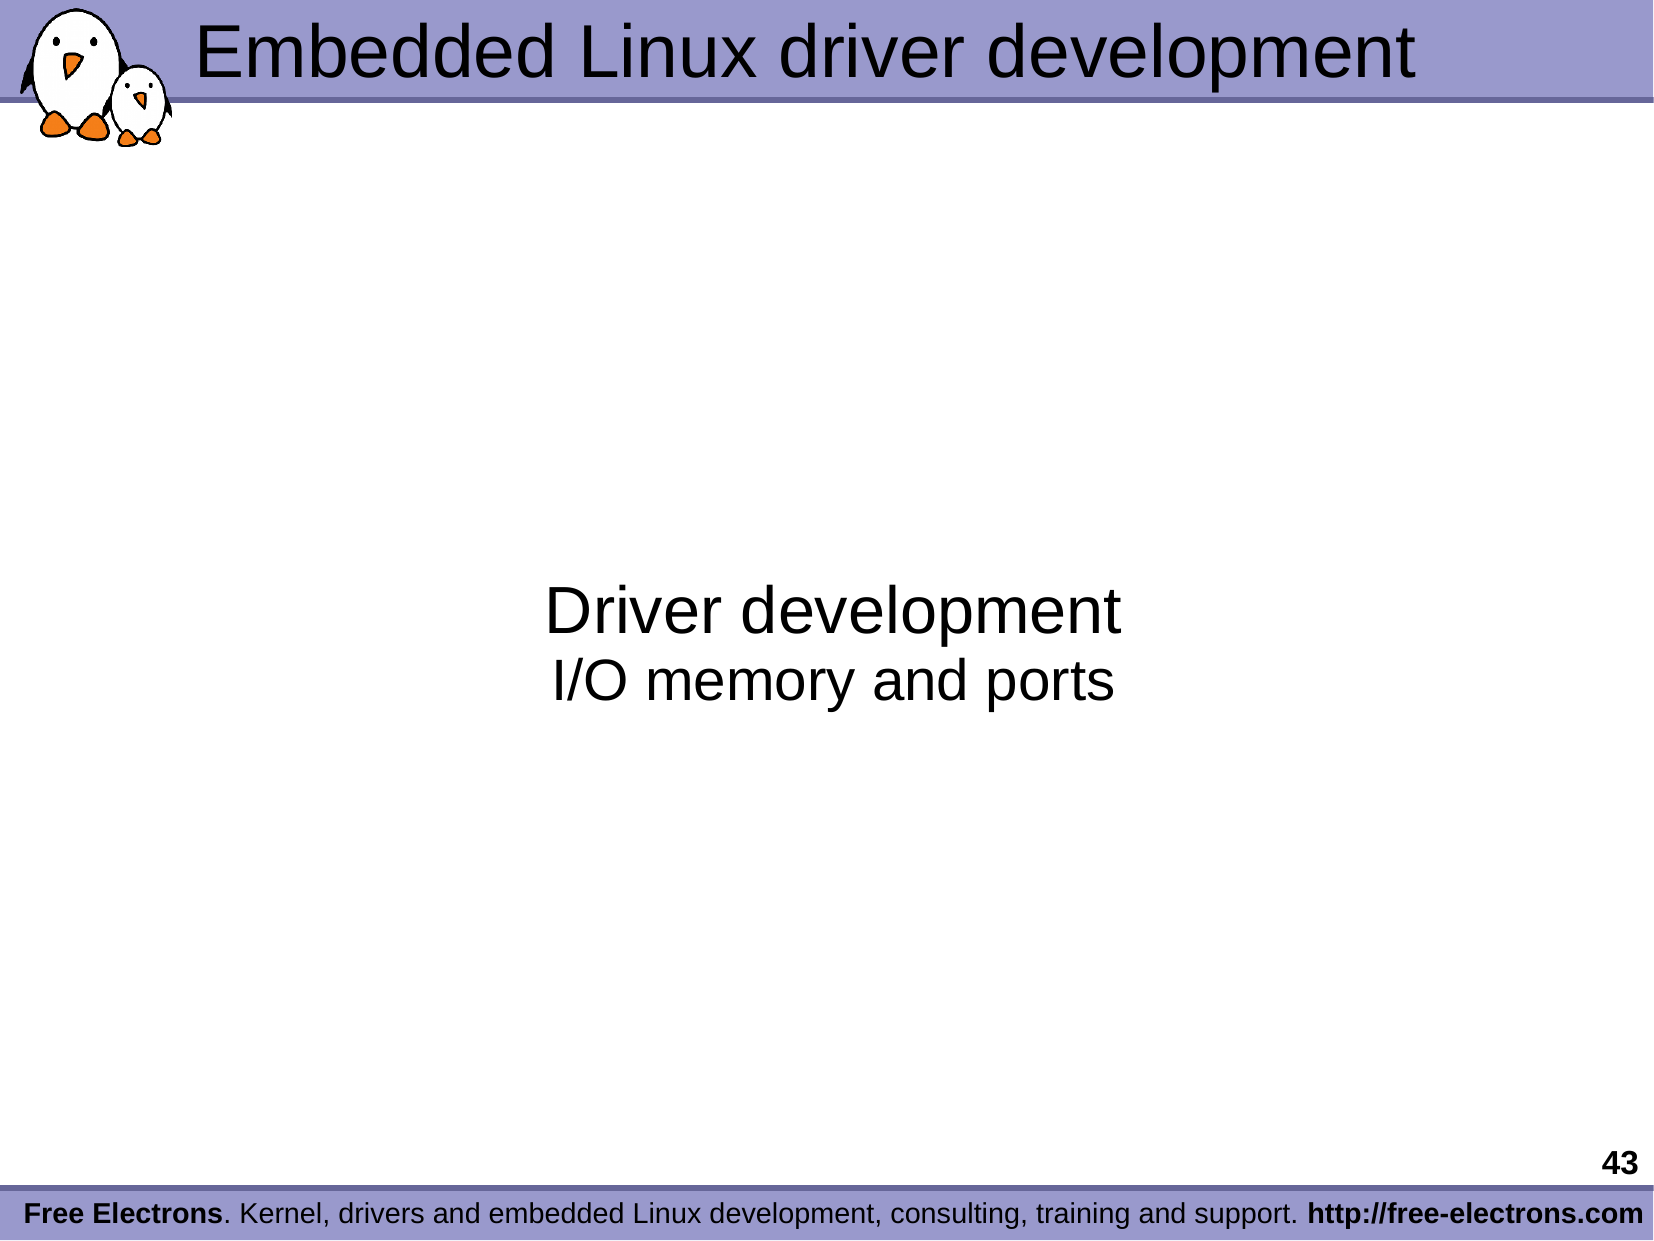

# Embedded Linux driver development
Driver development
I/O memory and ports